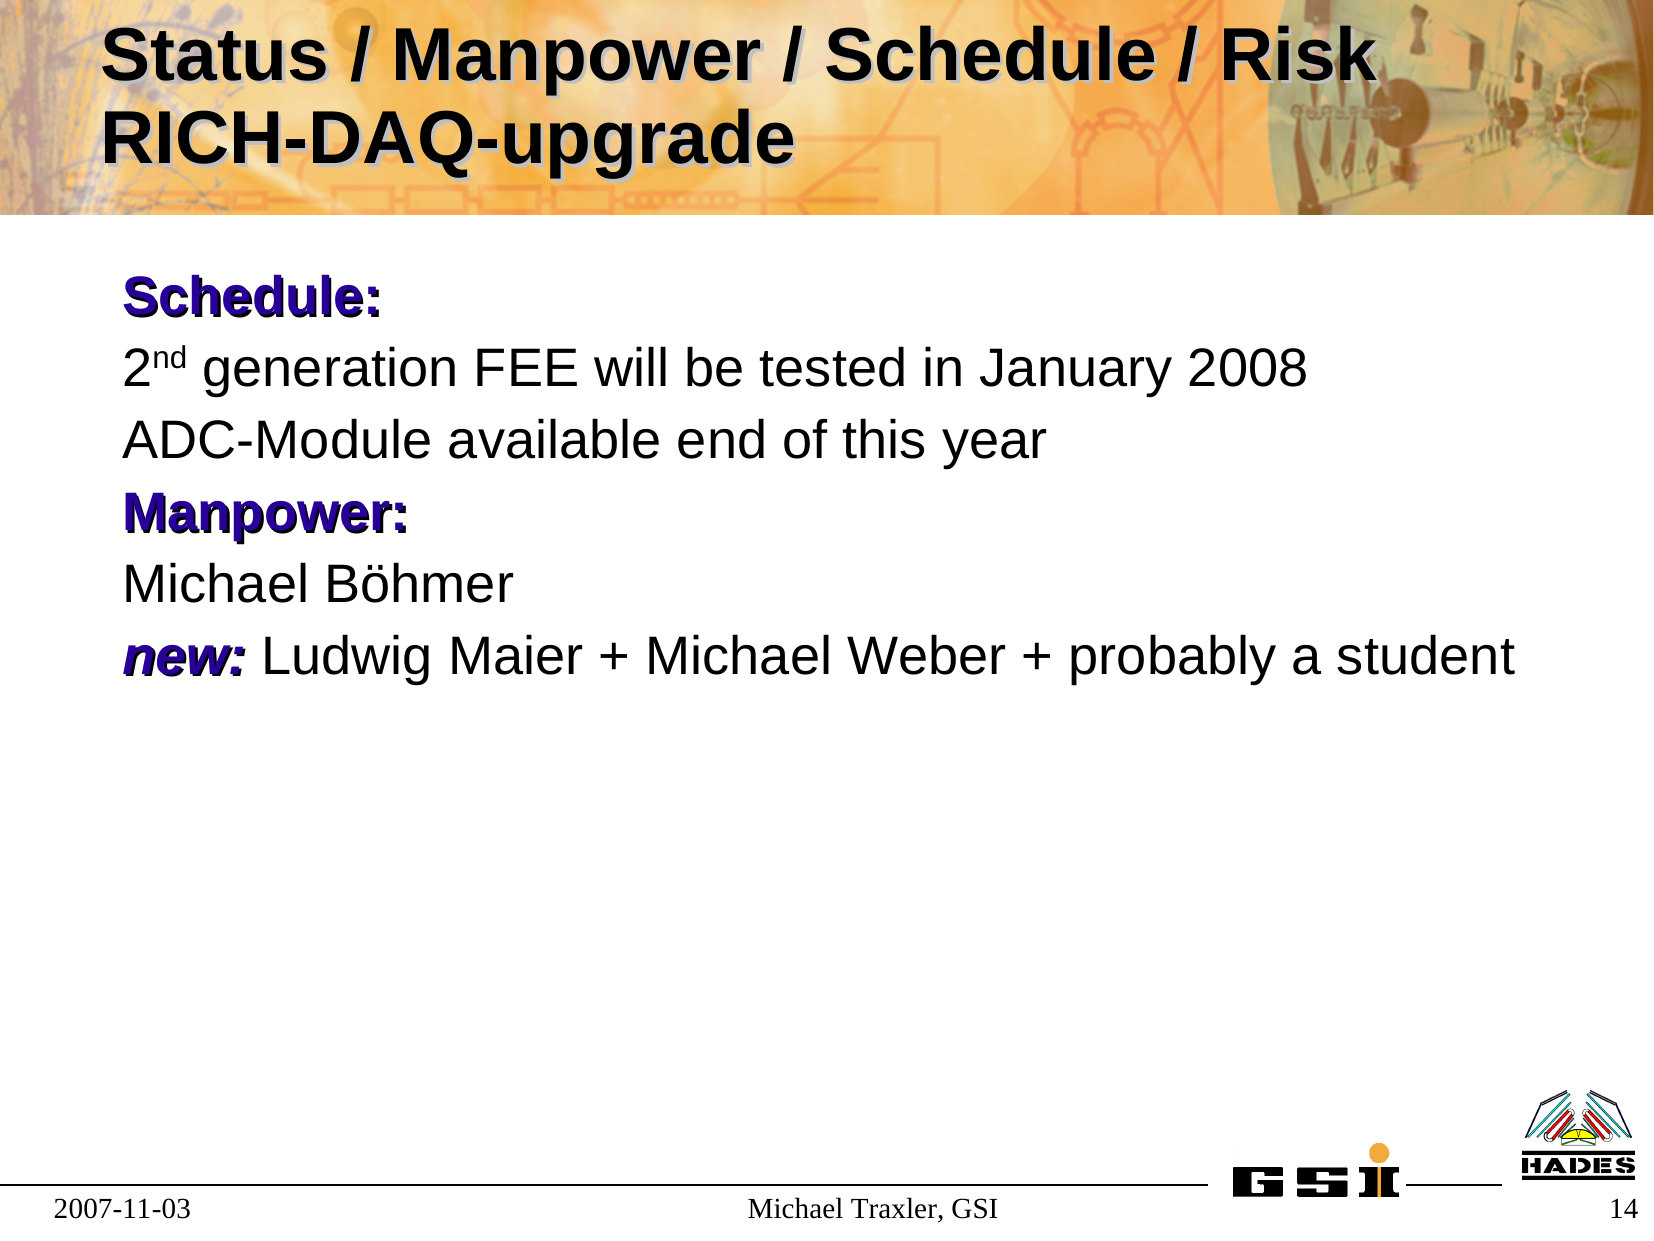

# Status / Manpower / Schedule / Risk RICH-DAQ-upgrade
Schedule:
2nd generation FEE will be tested in January 2008
ADC-Module available end of this year
Manpower:
Michael Böhmer
new: Ludwig Maier + Michael Weber + probably a student
2006-09-26
Michael Traxler, GSI
14